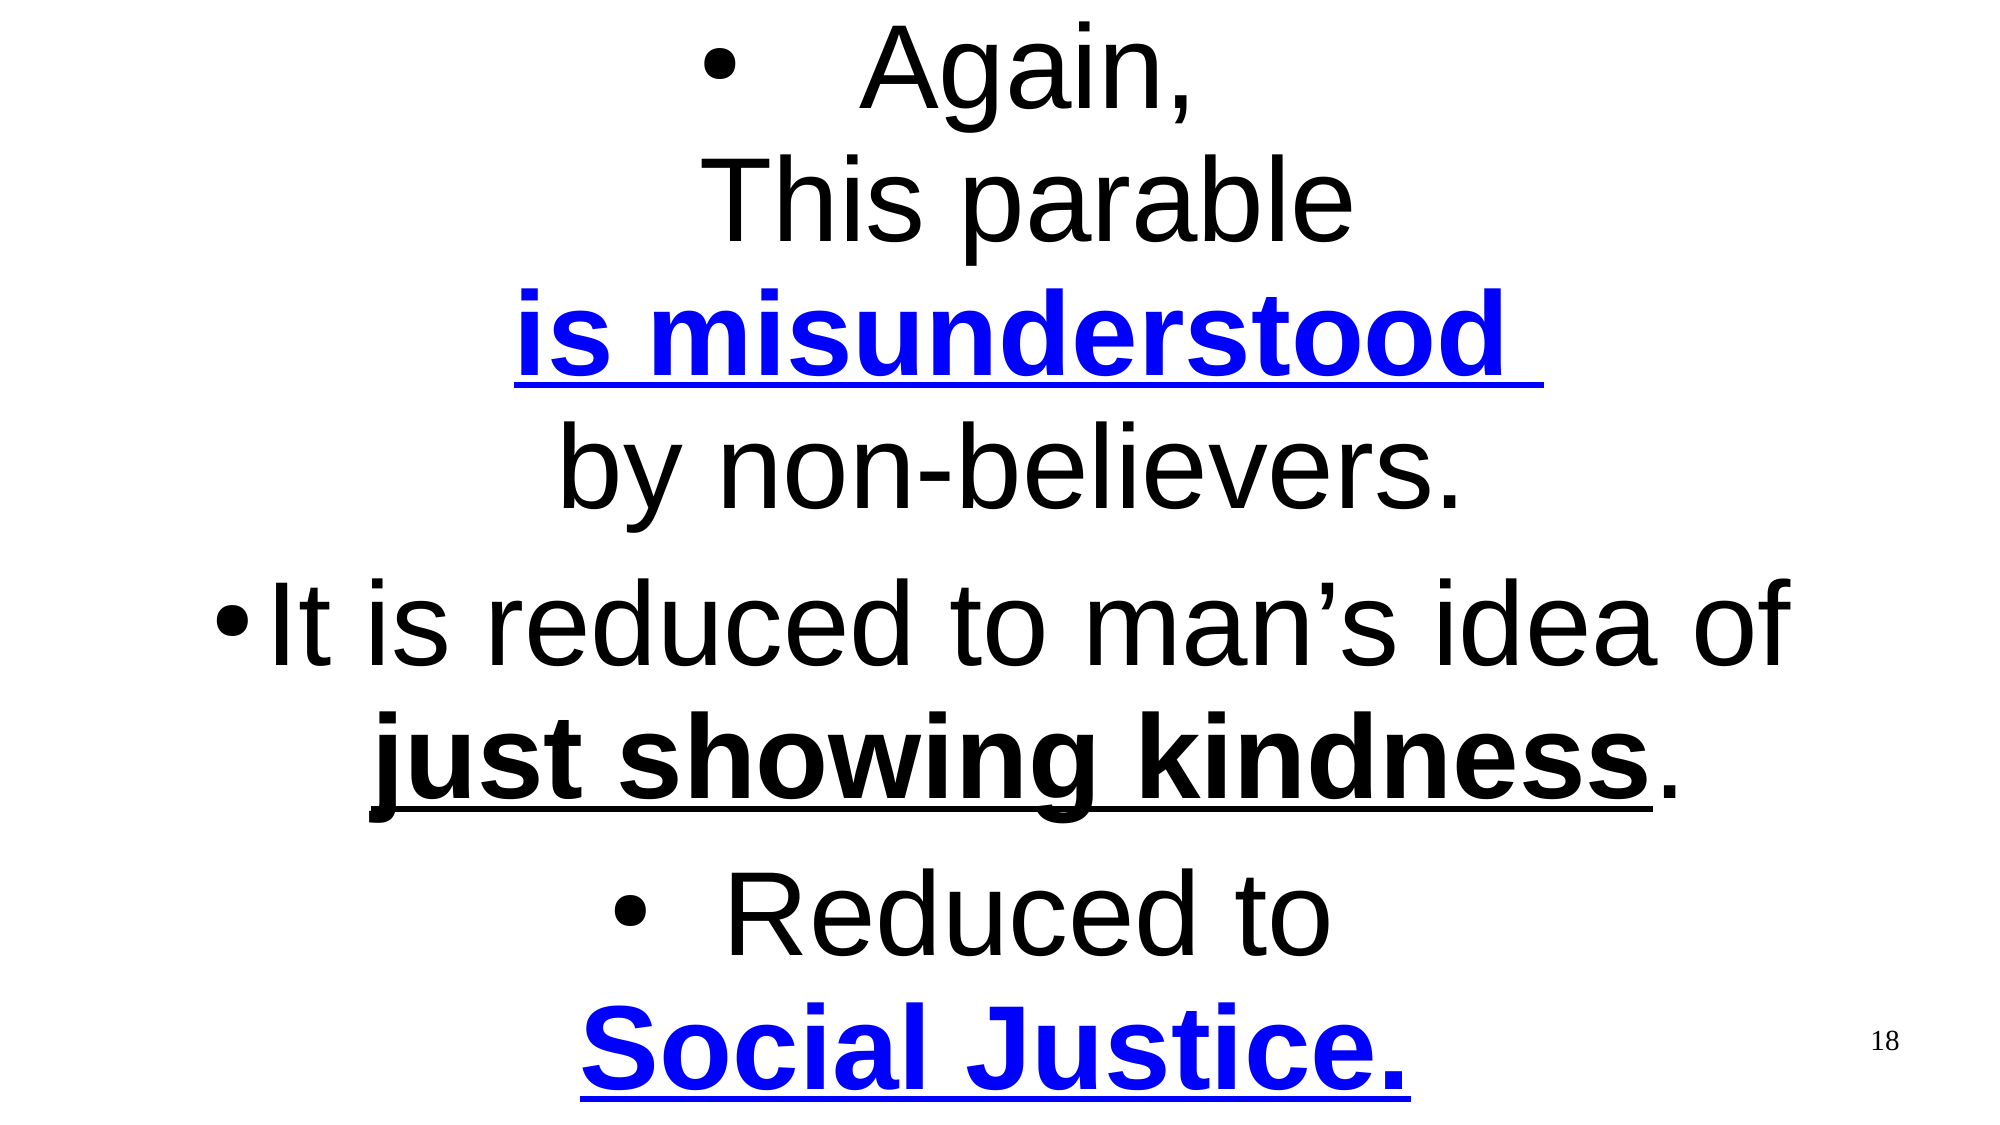

# Again, This parable is misunderstood by non-believers.
It is reduced to man’s idea of
just showing kindness.
Reduced to
Social Justice.
18